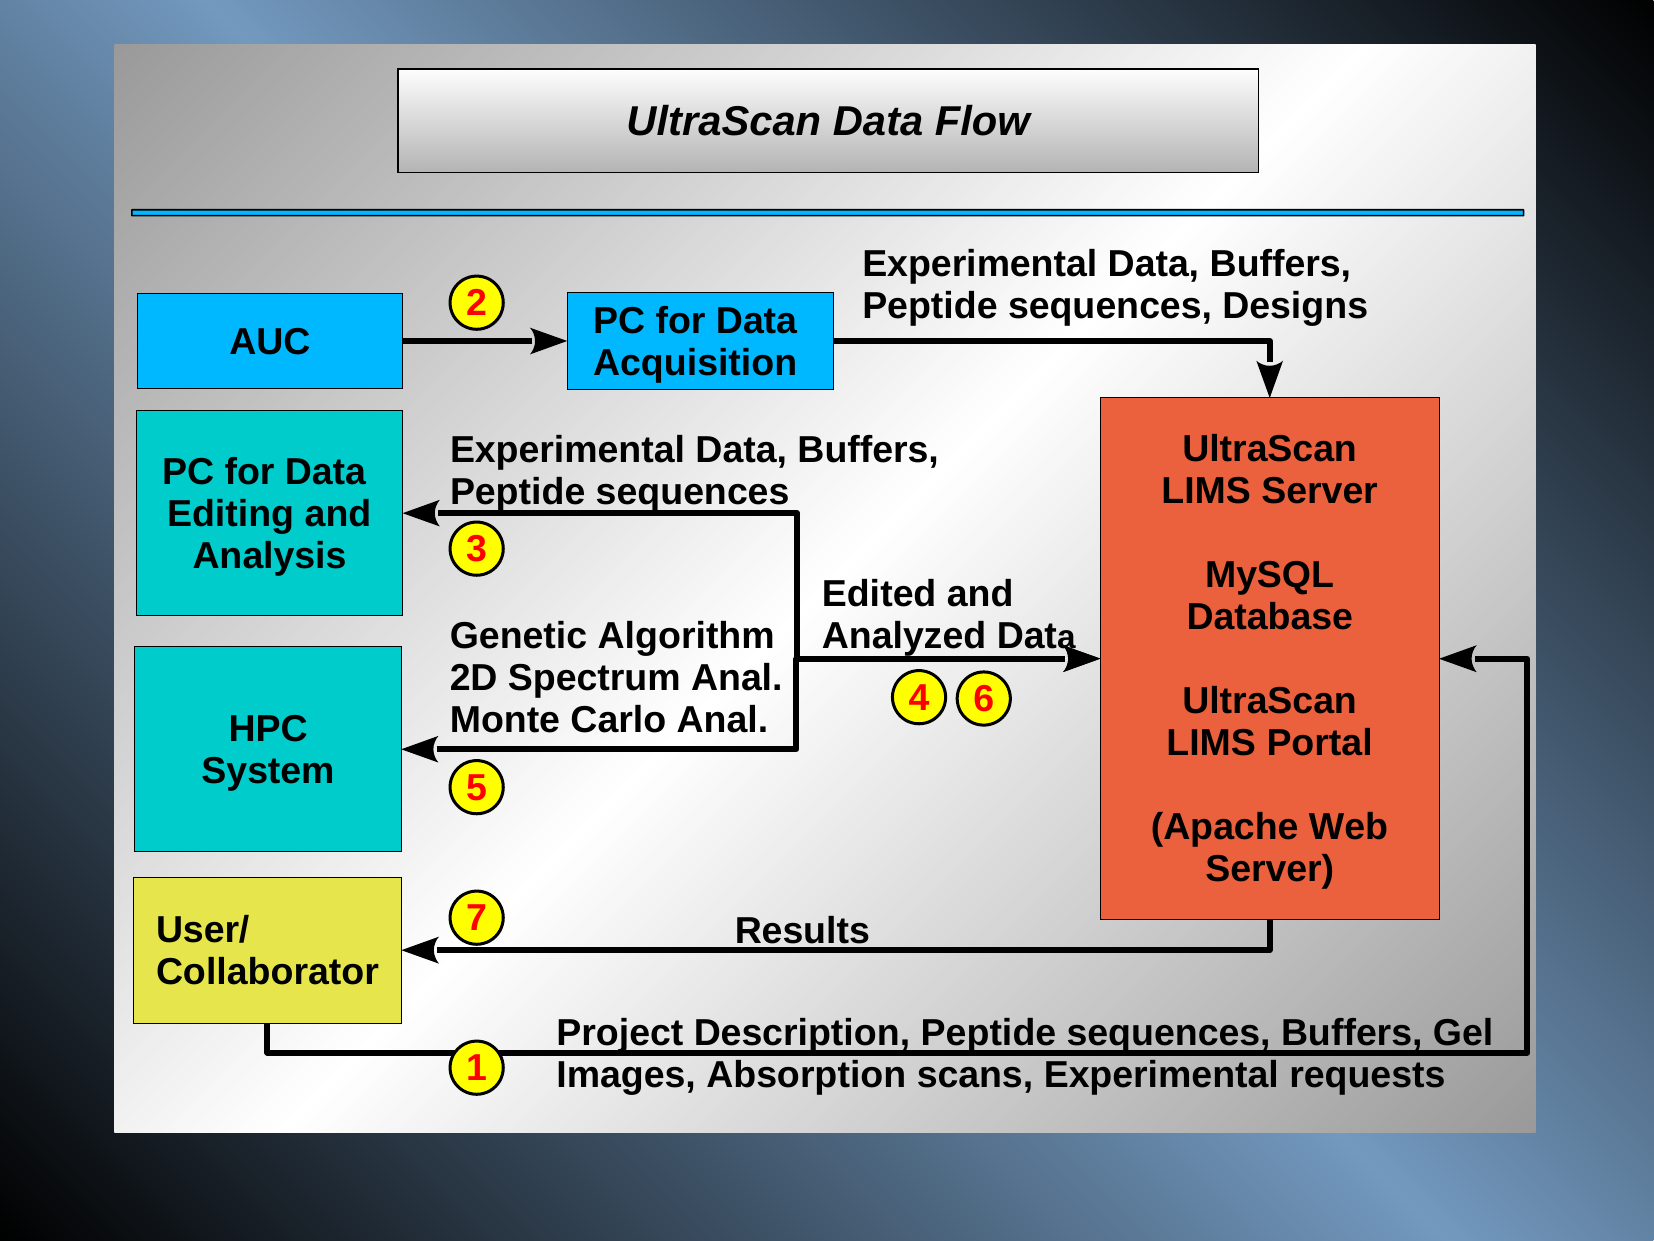

UltraScan Data Flow
Experimental Data, Buffers,
Peptide sequences, Designs
2
PC for Data
Acquisition
AUC
UltraScan
LIMS Server
MySQL
Database
UltraScan
LIMS Portal
(Apache Web
Server)
PC for Data
Editing and
Analysis
Experimental Data, Buffers,
Peptide sequences
3
Edited and
Analyzed Data
Genetic Algorithm
2D Spectrum Anal.
Monte Carlo Anal.
HPC
System
4
6
5
User/
Collaborator
7
Results
Project Description, Peptide sequences, Buffers, Gel Images, Absorption scans, Experimental requests
1